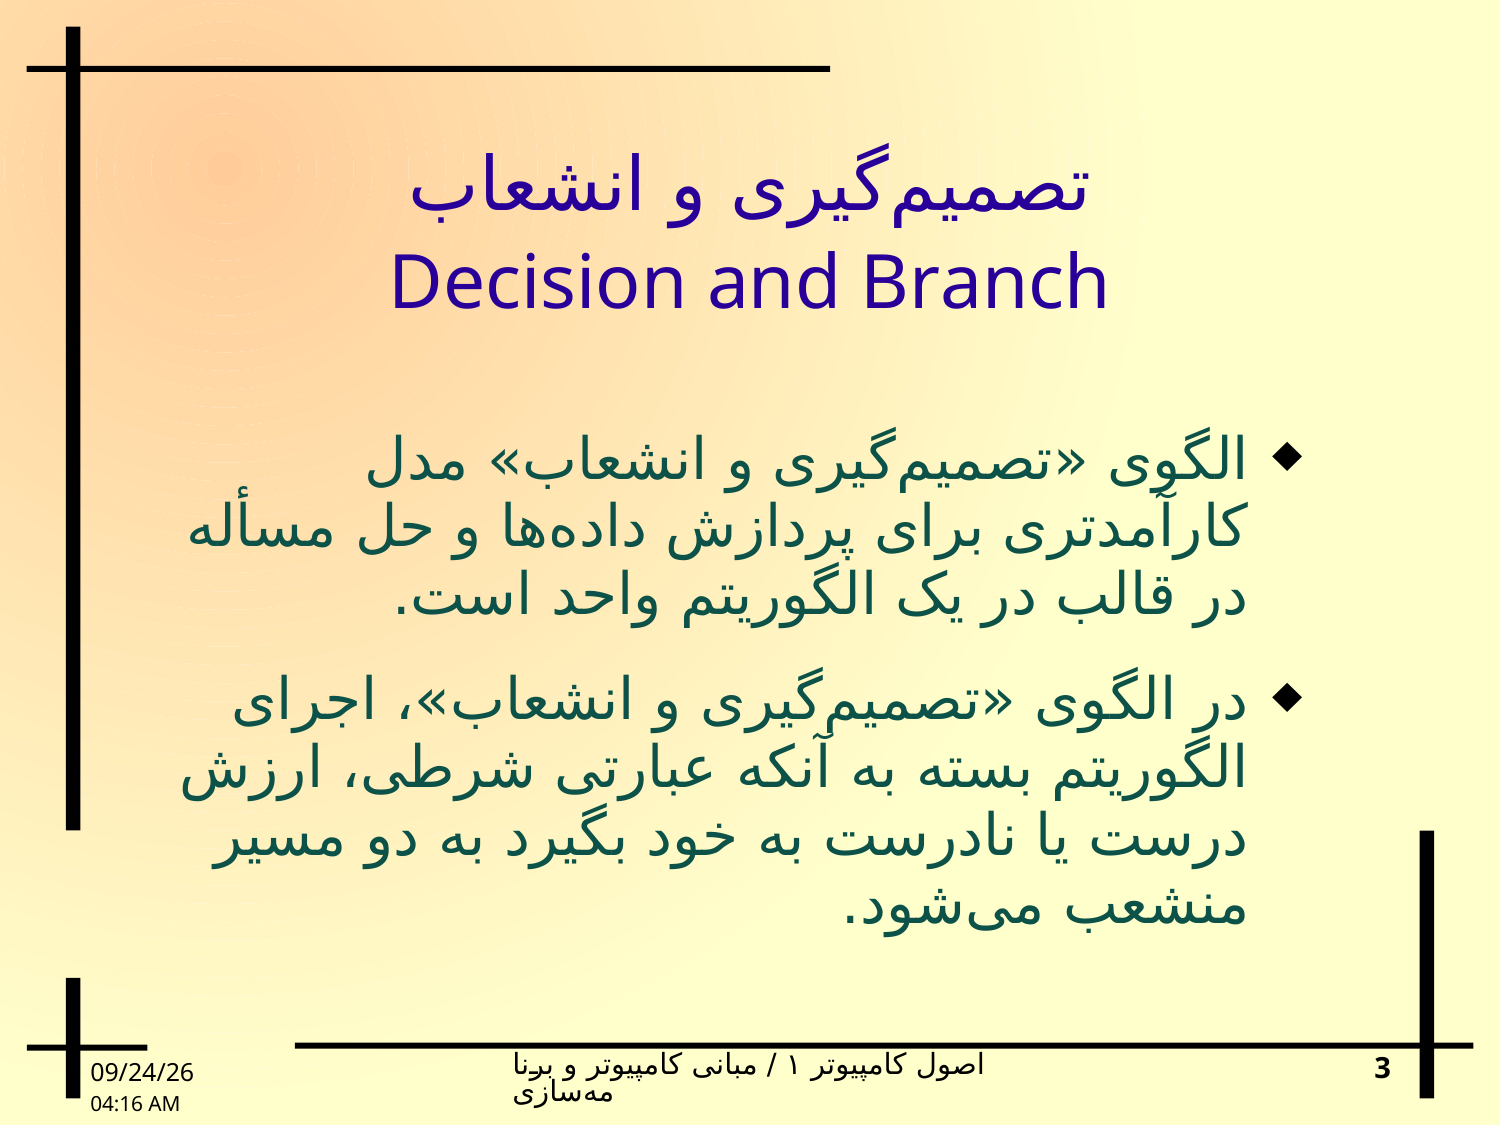

# تصمیم‌گیری و انشعاب Decision and Branch
الگوی «تصمیم‌گیری و انشعاب» مدل کارآمدتری برای پردازش داده‌ها و حل مسأله در قالب در یک الگوریتم واحد است.
در الگوی «تصمیم‌گیری و انشعاب»، اجرای الگوریتم بسته به آنکه عبارتی شرطی، ارزش درست یا نادرست به خود بگیرد به دو مسیر منشعب می‌شود.
اصول کامپیوتر ۱ / مبانی کامپیوتر و برنامه‌سازی
3